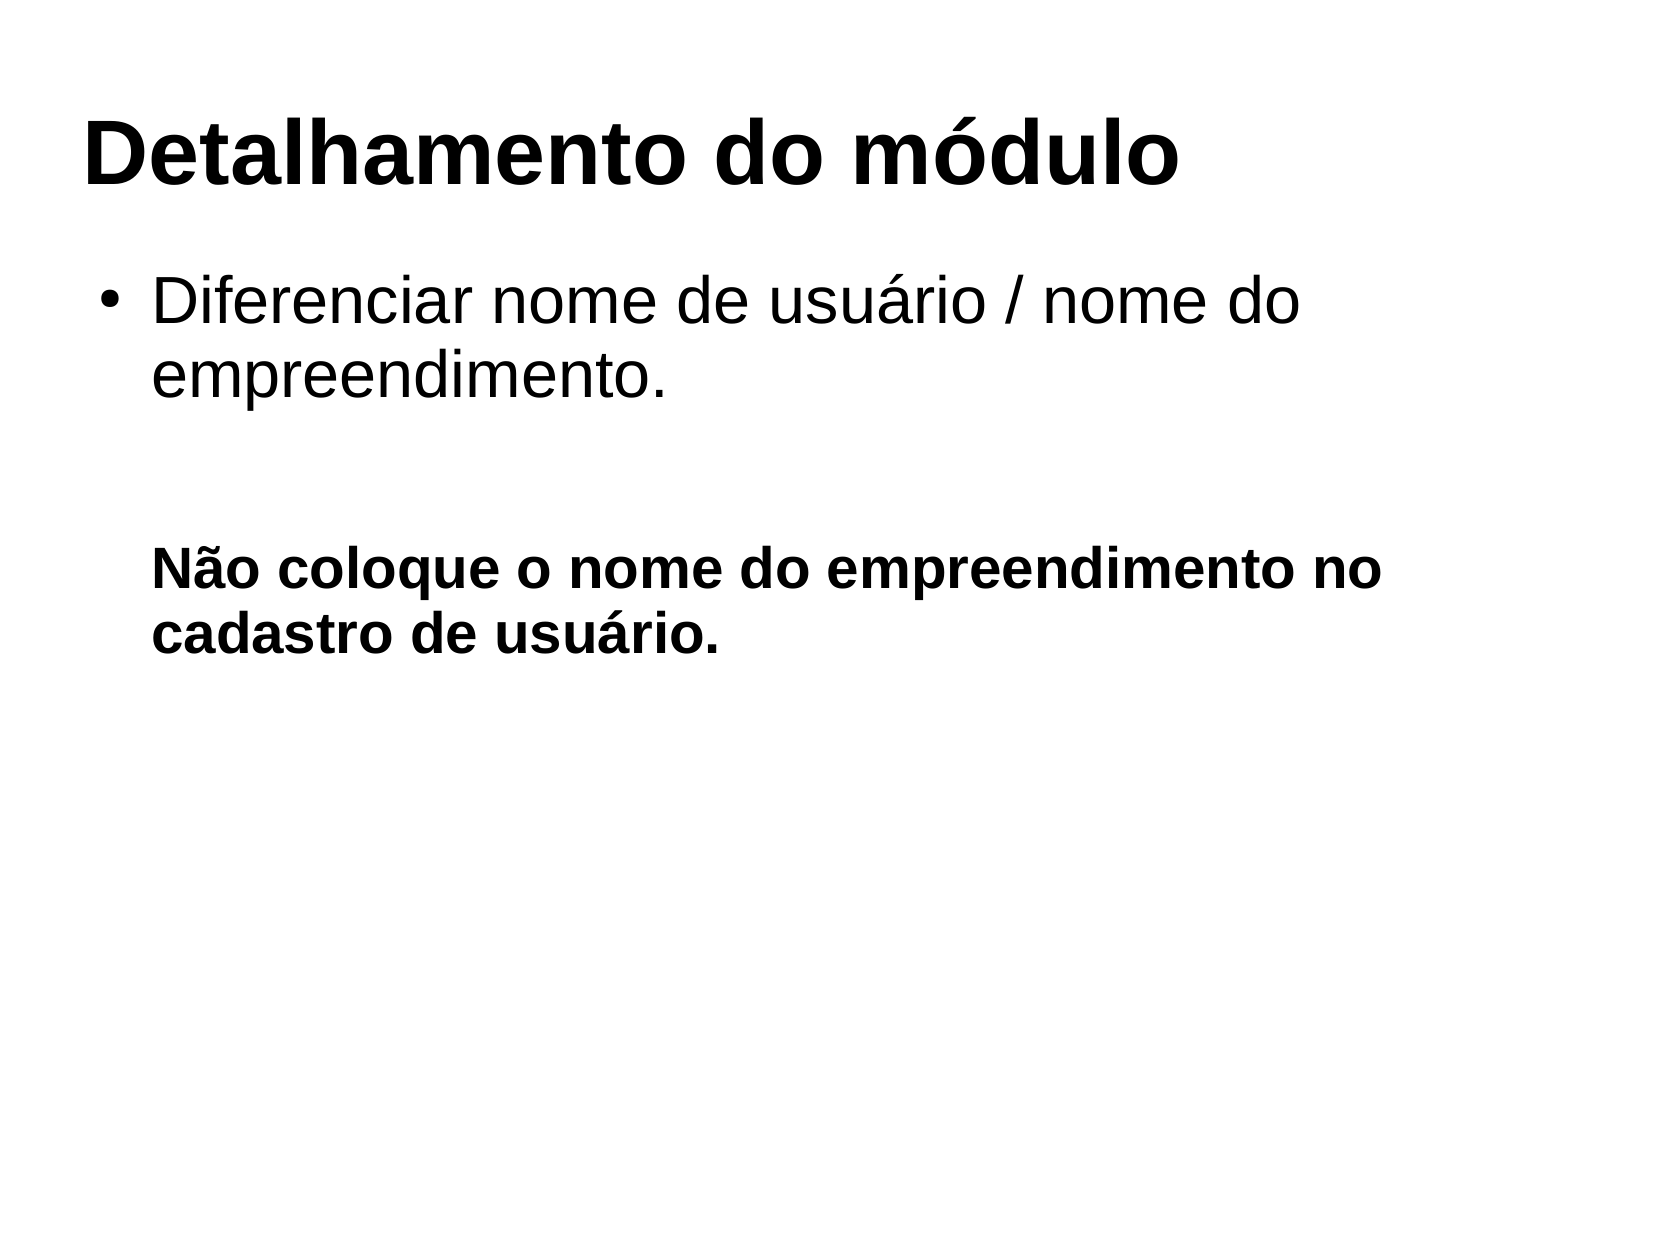

Detalhamento do módulo
# Diferenciar nome de usuário / nome do empreendimento.
Não coloque o nome do empreendimento no cadastro de usuário.